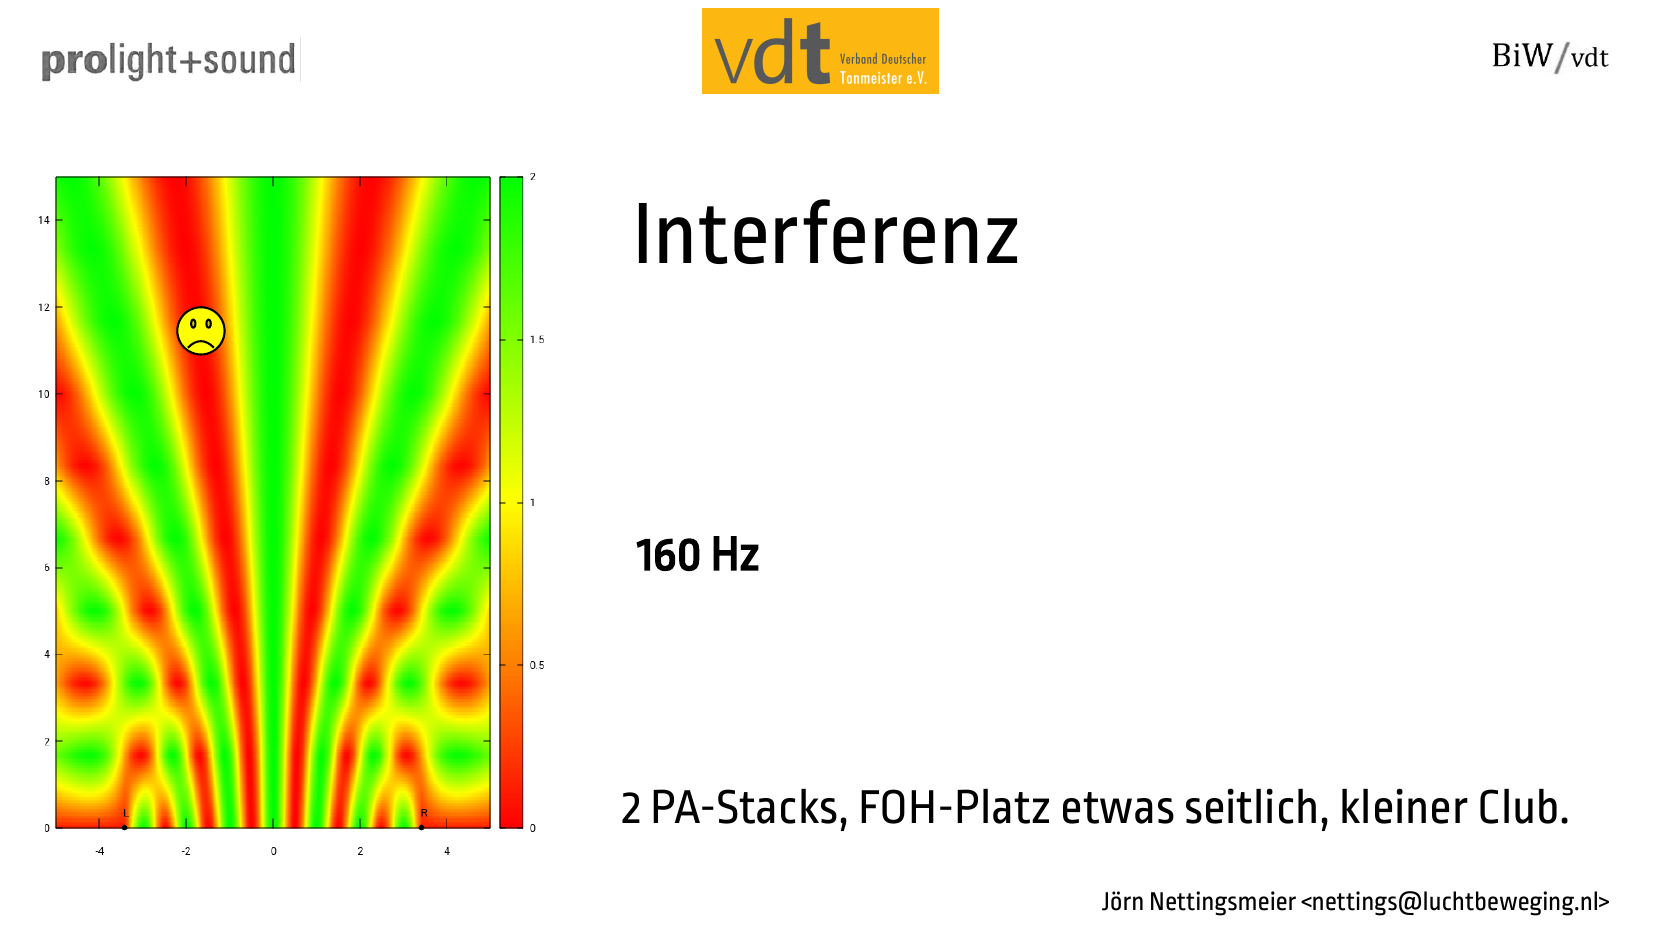

# Interferenz
160 Hz
2 PA-Stacks, FOH-Platz etwas seitlich, kleiner Club.